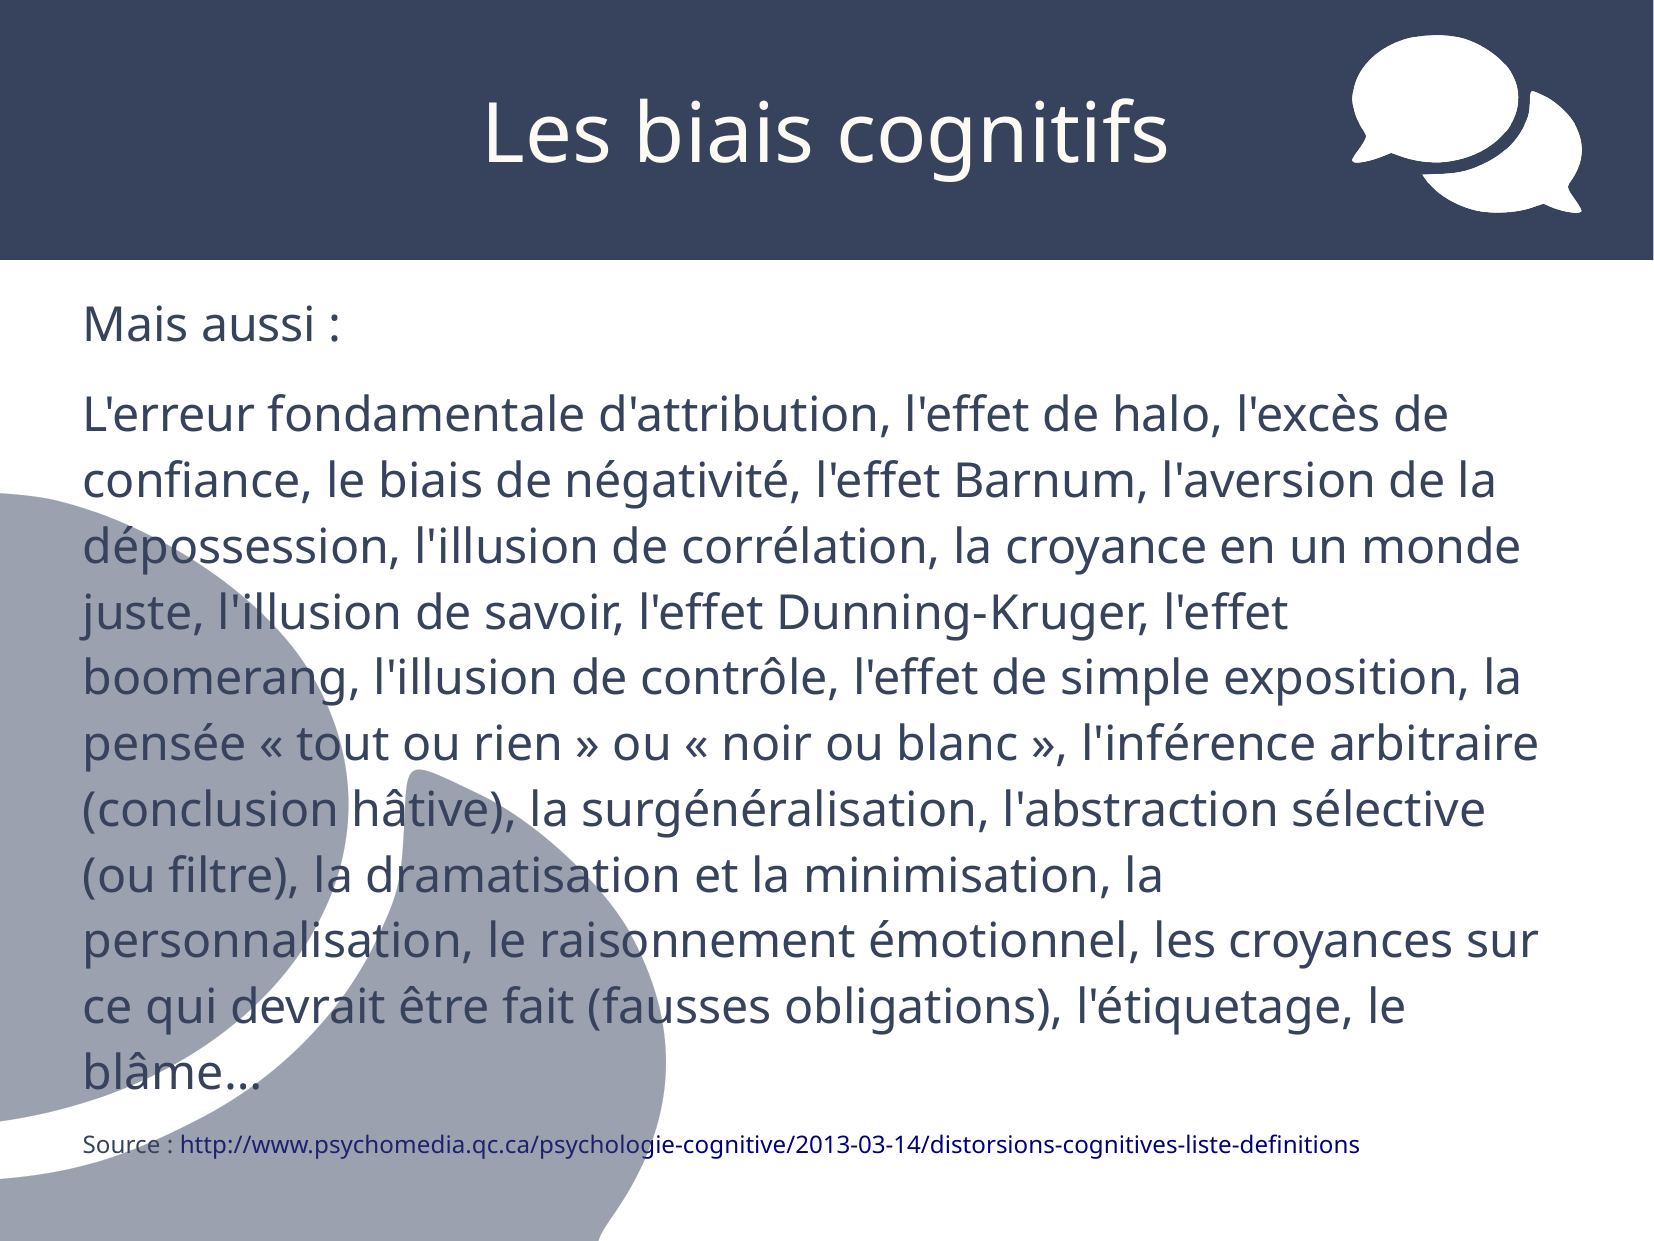

# Les biais cognitifs
Mais aussi :
L'erreur fondamentale d'attribution, l'effet de halo, l'excès de confiance, le biais de négativité, l'effet Barnum, l'aversion de la dépossession, l'illusion de corrélation, la croyance en un monde juste, l'illusion de savoir, l'effet Dunning-­Kruger, l'effet boomerang, l'illusion de contrôle, l'effet de simple exposition, la pensée « tout ou rien » ou « noir ou blanc », l'inférence arbitraire (conclusion hâtive), la surgénéralisation, l'abstraction sélective (ou filtre), la dramatisation et la minimisation, la personnalisation, le raisonnement émotionnel, les croyances sur ce qui devrait être fait (fausses obligations), l'étiquetage, le blâme…
Source : http://www.psychomedia.qc.ca/psychologie-cognitive/2013-03-14/distorsions-cognitives-liste-definitions